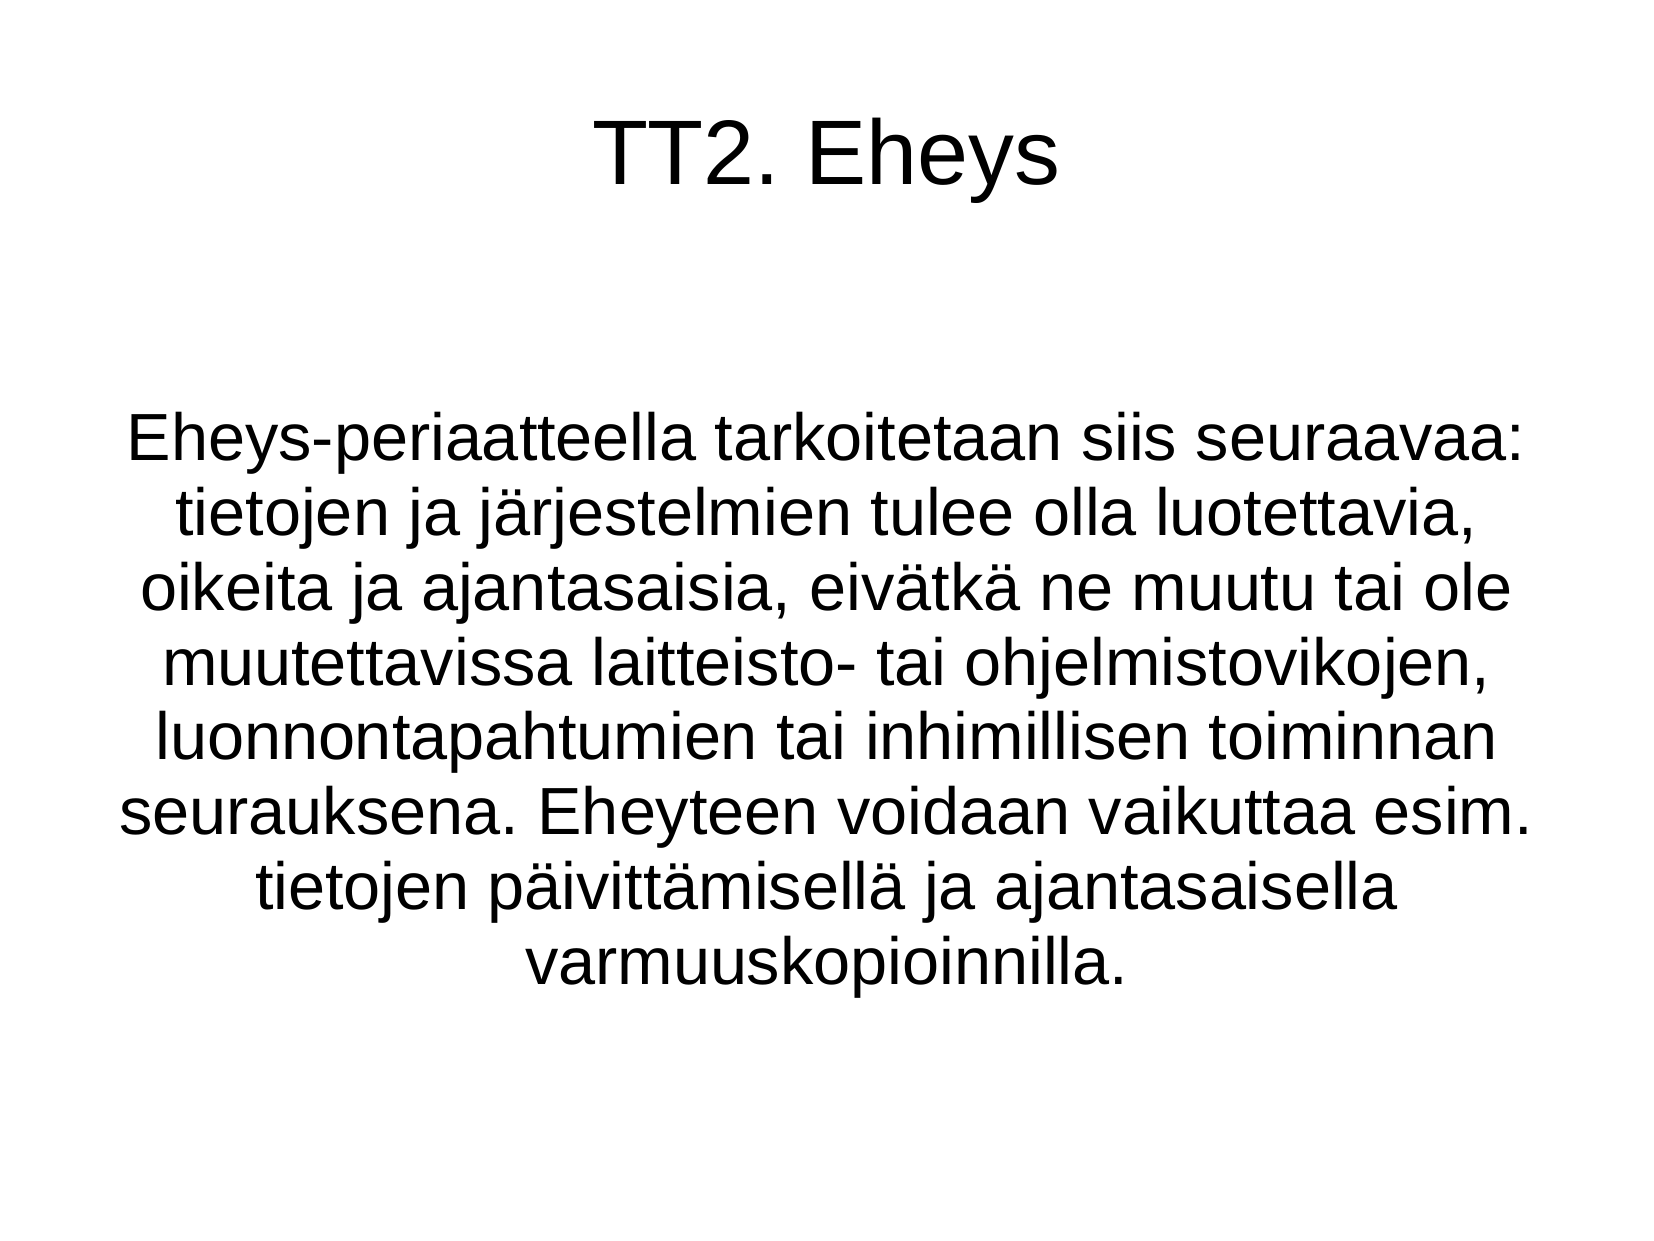

# TT2. Eheys
Eheys-periaatteella tarkoitetaan siis seuraavaa: tietojen ja järjestelmien tulee olla luotettavia, oikeita ja ajantasaisia, eivätkä ne muutu tai ole muutettavissa laitteisto- tai ohjelmistovikojen, luonnontapahtumien tai inhimillisen toiminnan seurauksena. Eheyteen voidaan vaikuttaa esim. tietojen päivittämisellä ja ajantasaisella varmuuskopioinnilla.